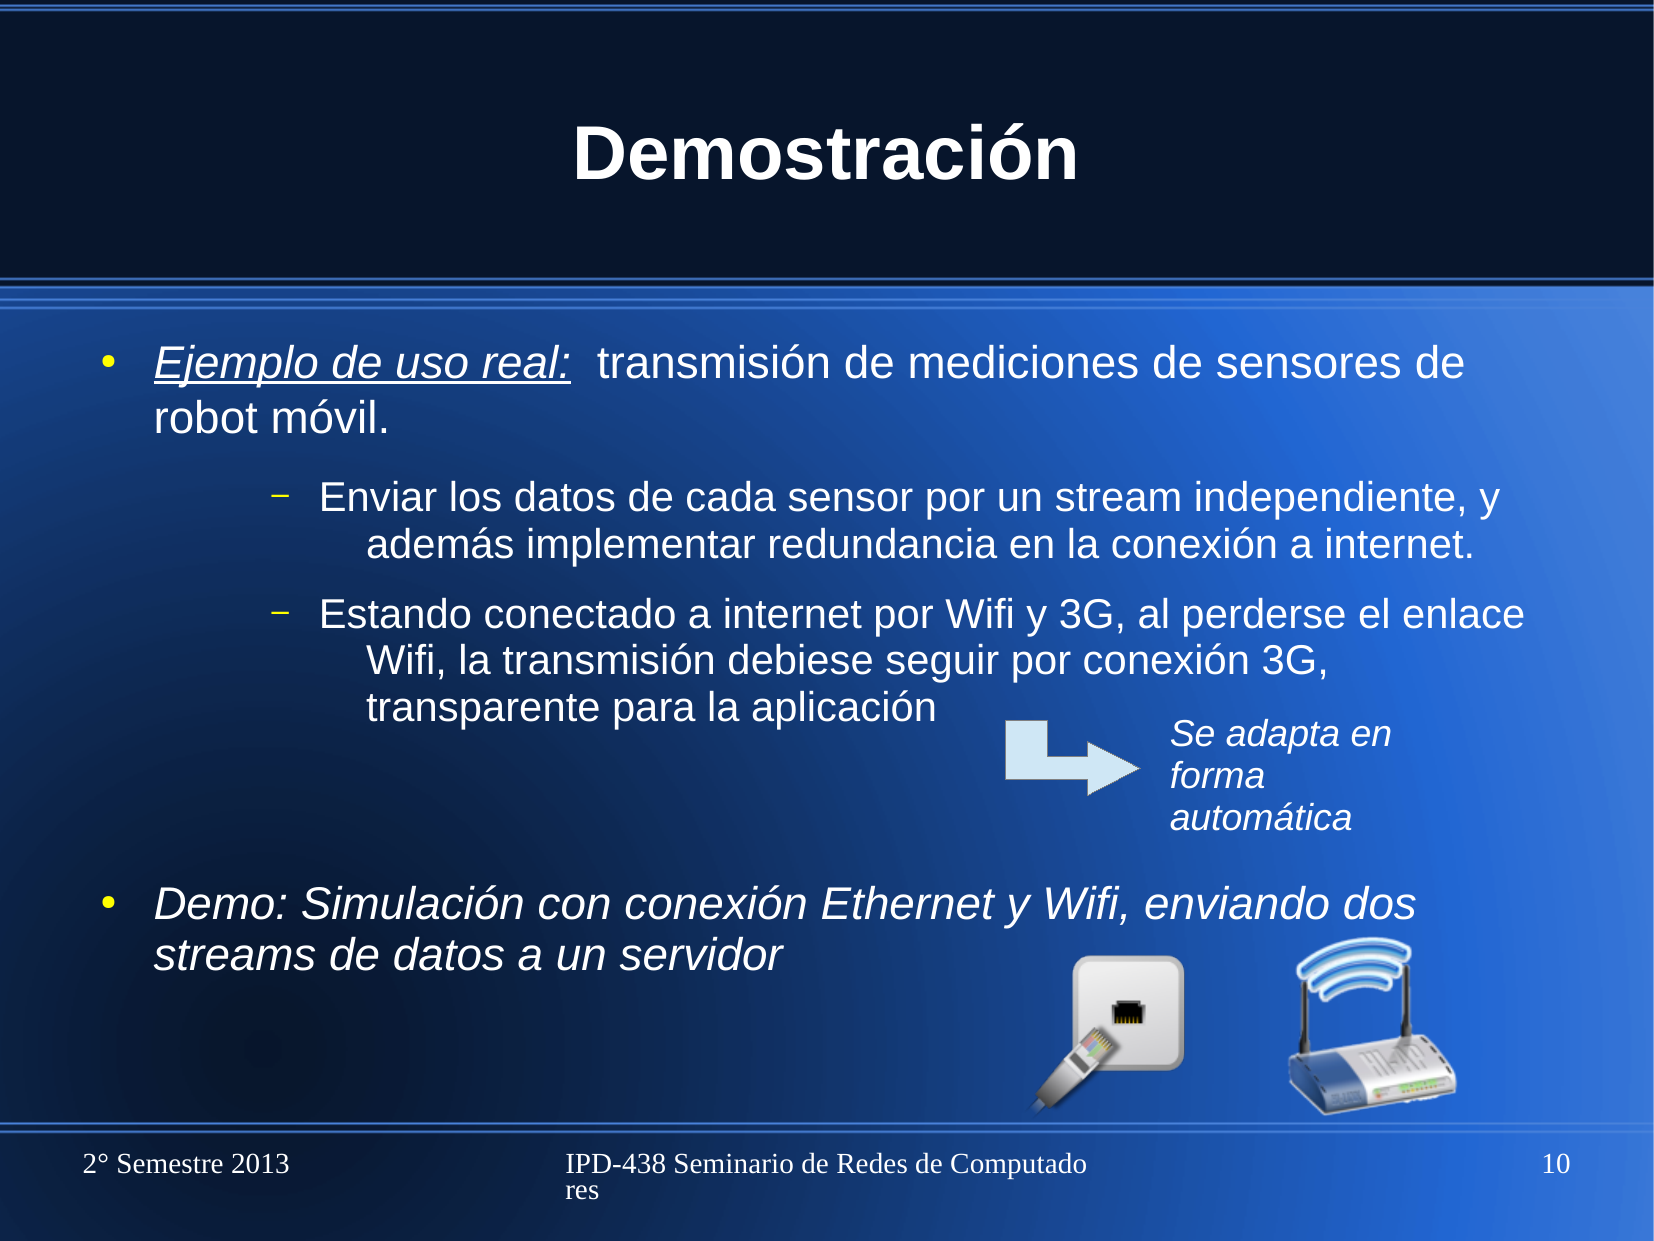

# Demostración
Ejemplo de uso real: transmisión de mediciones de sensores de robot móvil.
Enviar los datos de cada sensor por un stream independiente, y además implementar redundancia en la conexión a internet.
Estando conectado a internet por Wifi y 3G, al perderse el enlace Wifi, la transmisión debiese seguir por conexión 3G, transparente para la aplicación
Demo: Simulación con conexión Ethernet y Wifi, enviando dos streams de datos a un servidor
Se adapta en forma automática
2° Semestre 2013
IPD-438 Seminario de Redes de Computadores
10